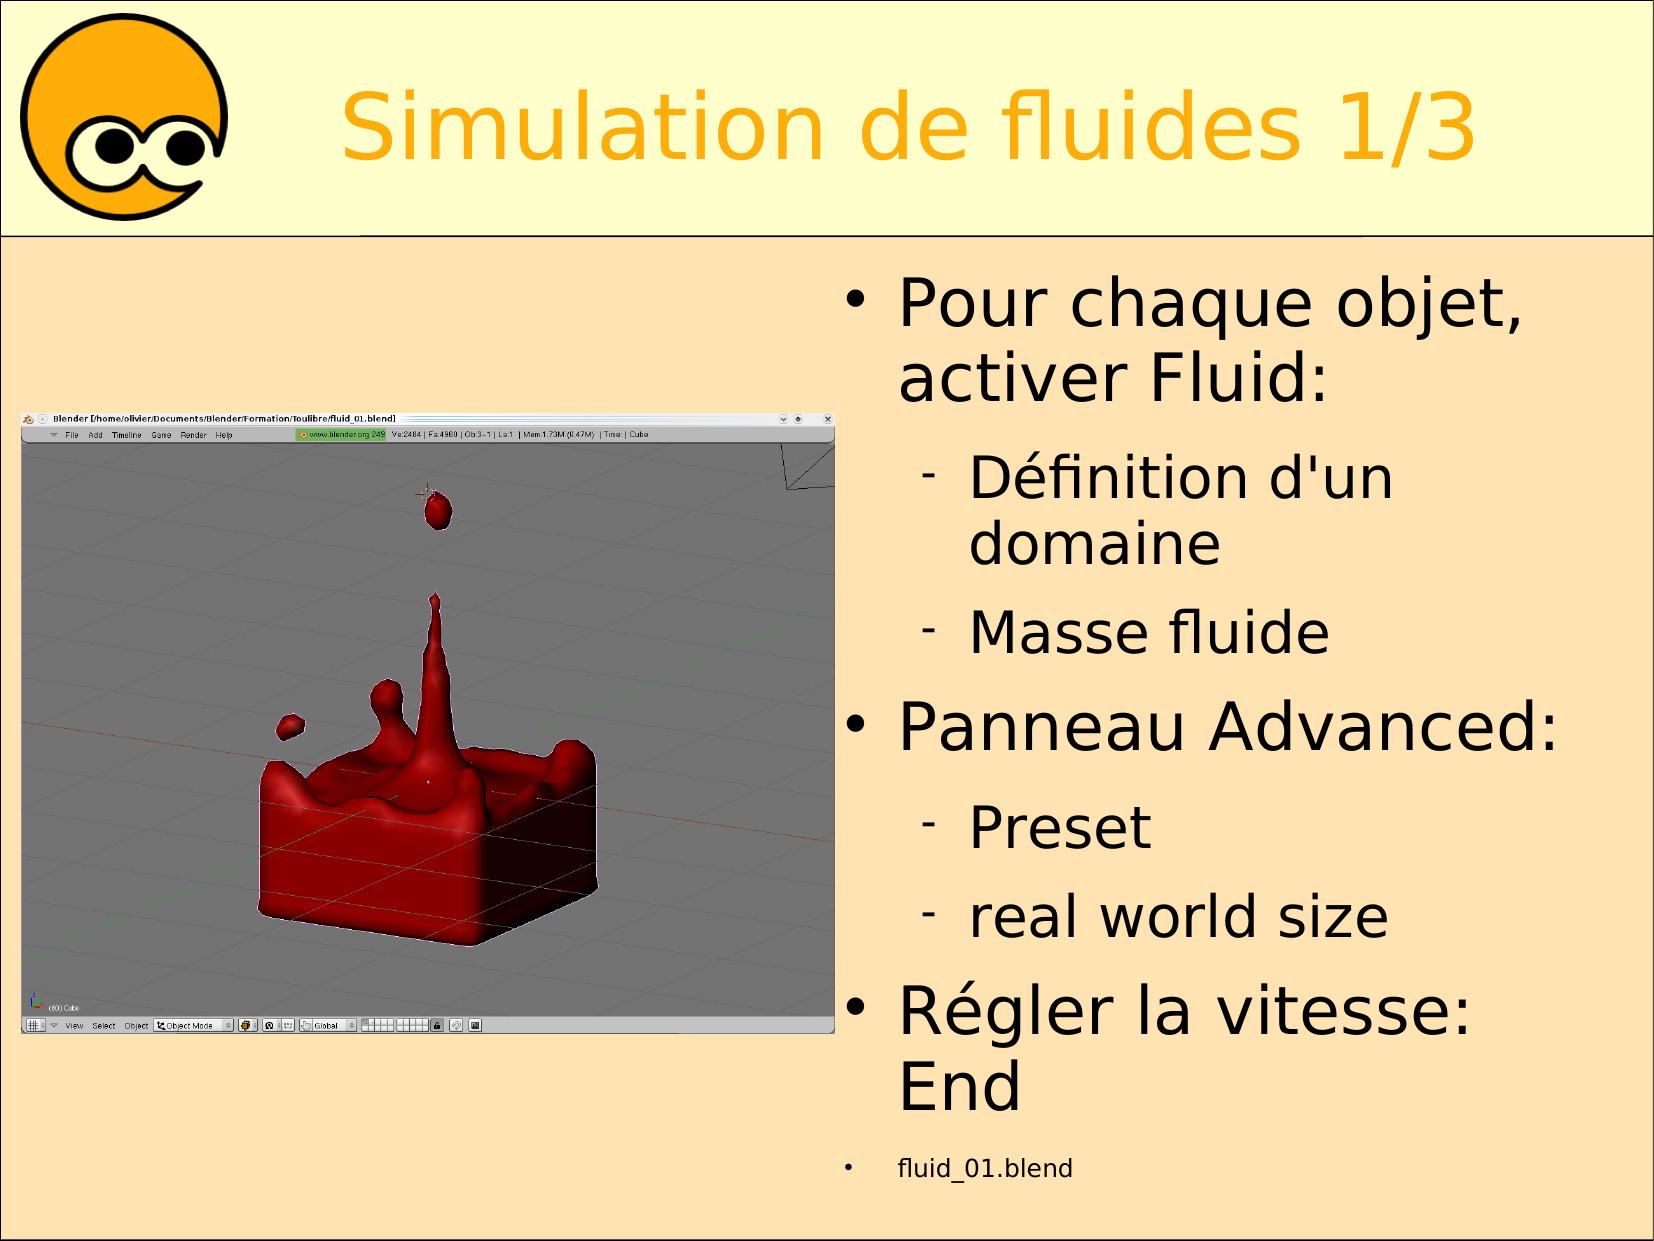

# Simulation de fluides 1/3
Pour chaque objet, activer Fluid:
Définition d'un domaine
Masse fluide
Panneau Advanced:
Preset
real world size
Régler la vitesse: End
fluid_01.blend